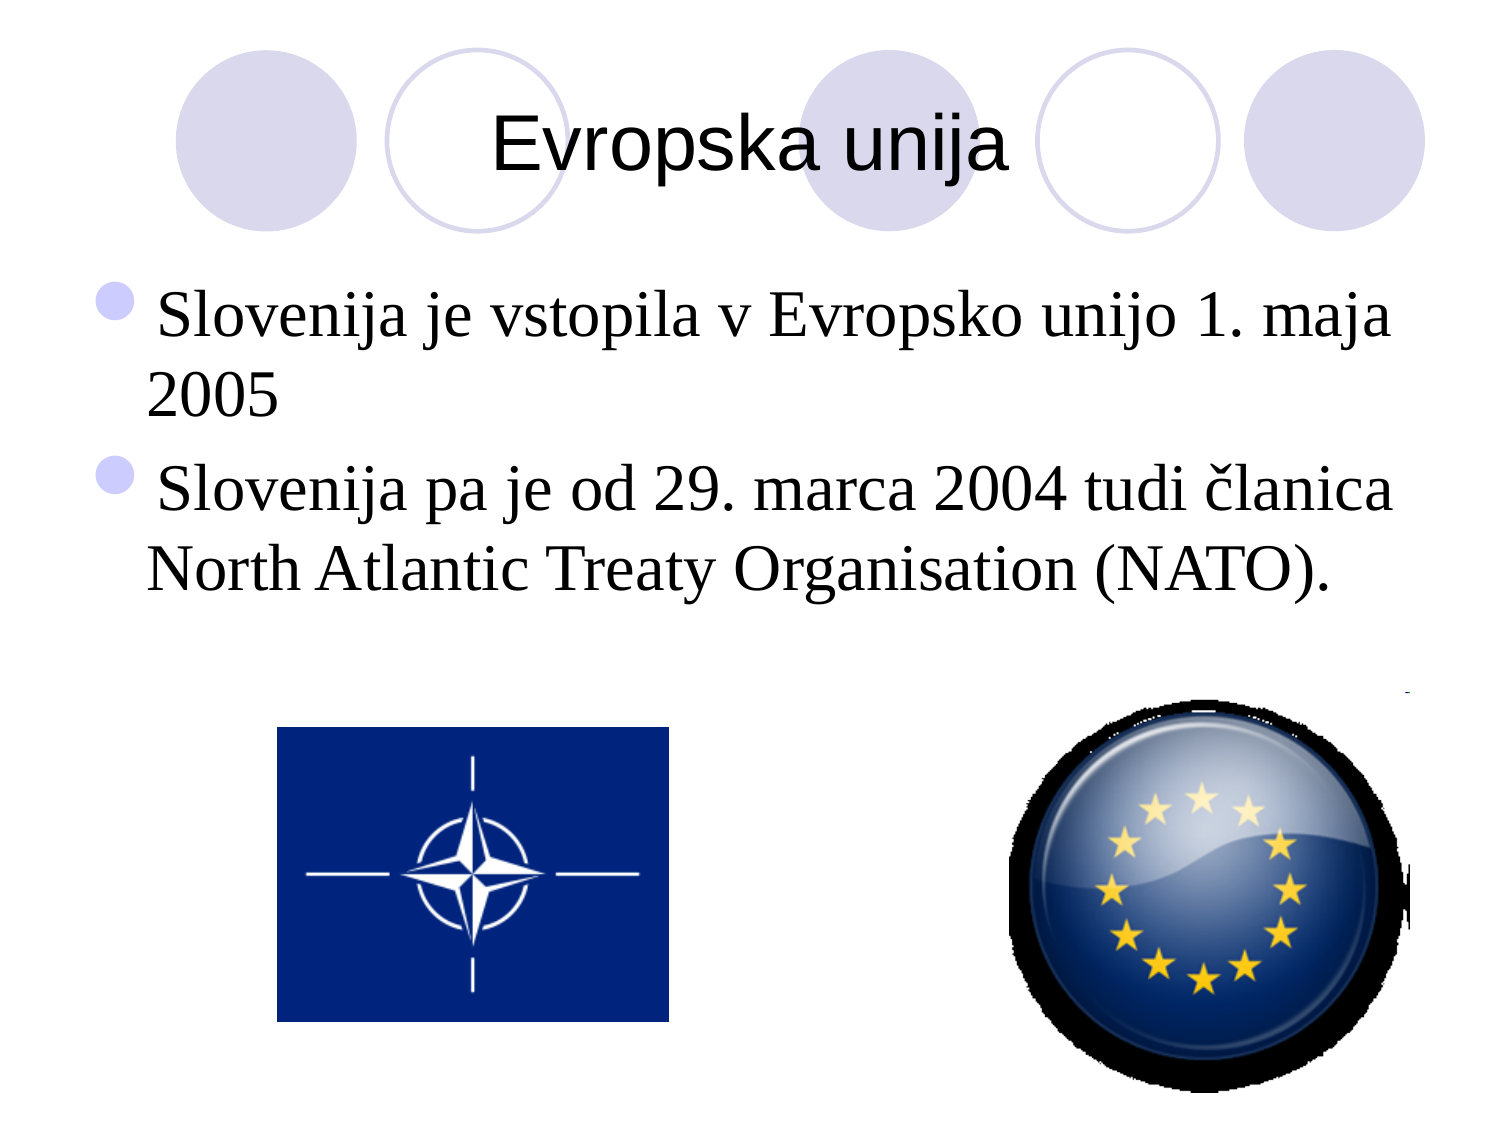

# Evropska unija
Slovenija je vstopila v Evropsko unijo 1. maja 2005
Slovenija pa je od 29. marca 2004 tudi članica North Atlantic Treaty Organisation (NATO).